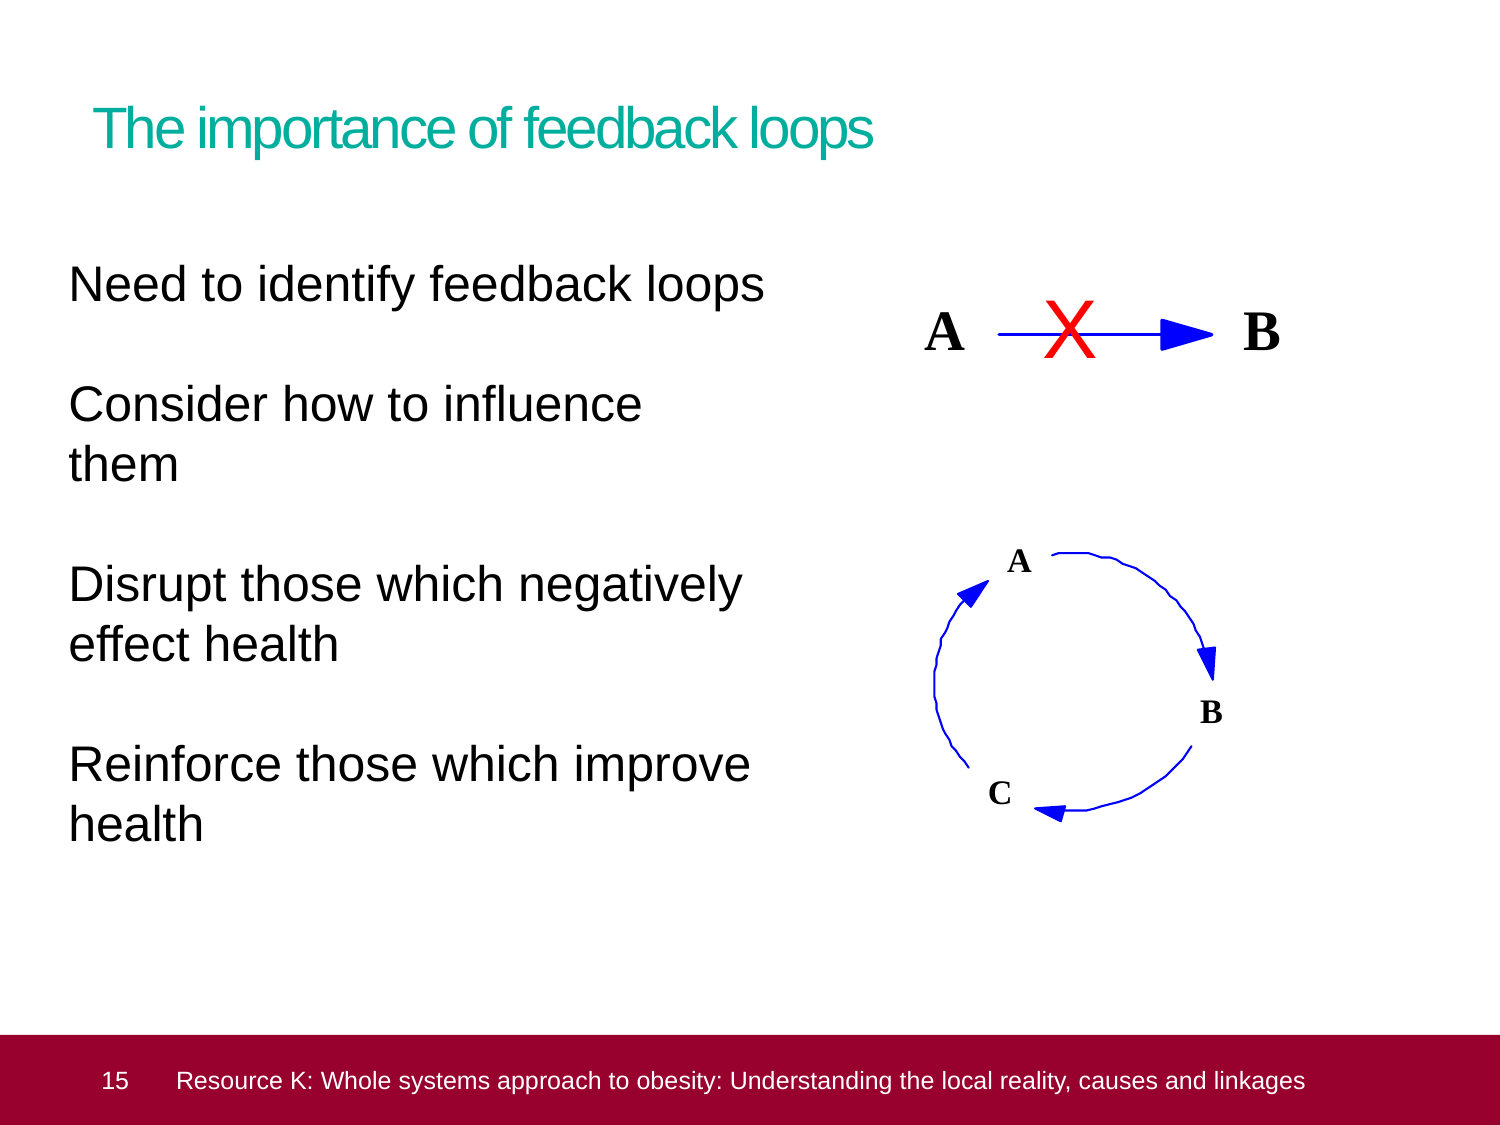

# The importance of feedback loops
Need to identify feedback loops
Consider how to influence them
Disrupt those which negatively effect health
Reinforce those which improve health
X
 15
Resource K: Whole systems approach to obesity: Understanding the local reality, causes and linkages